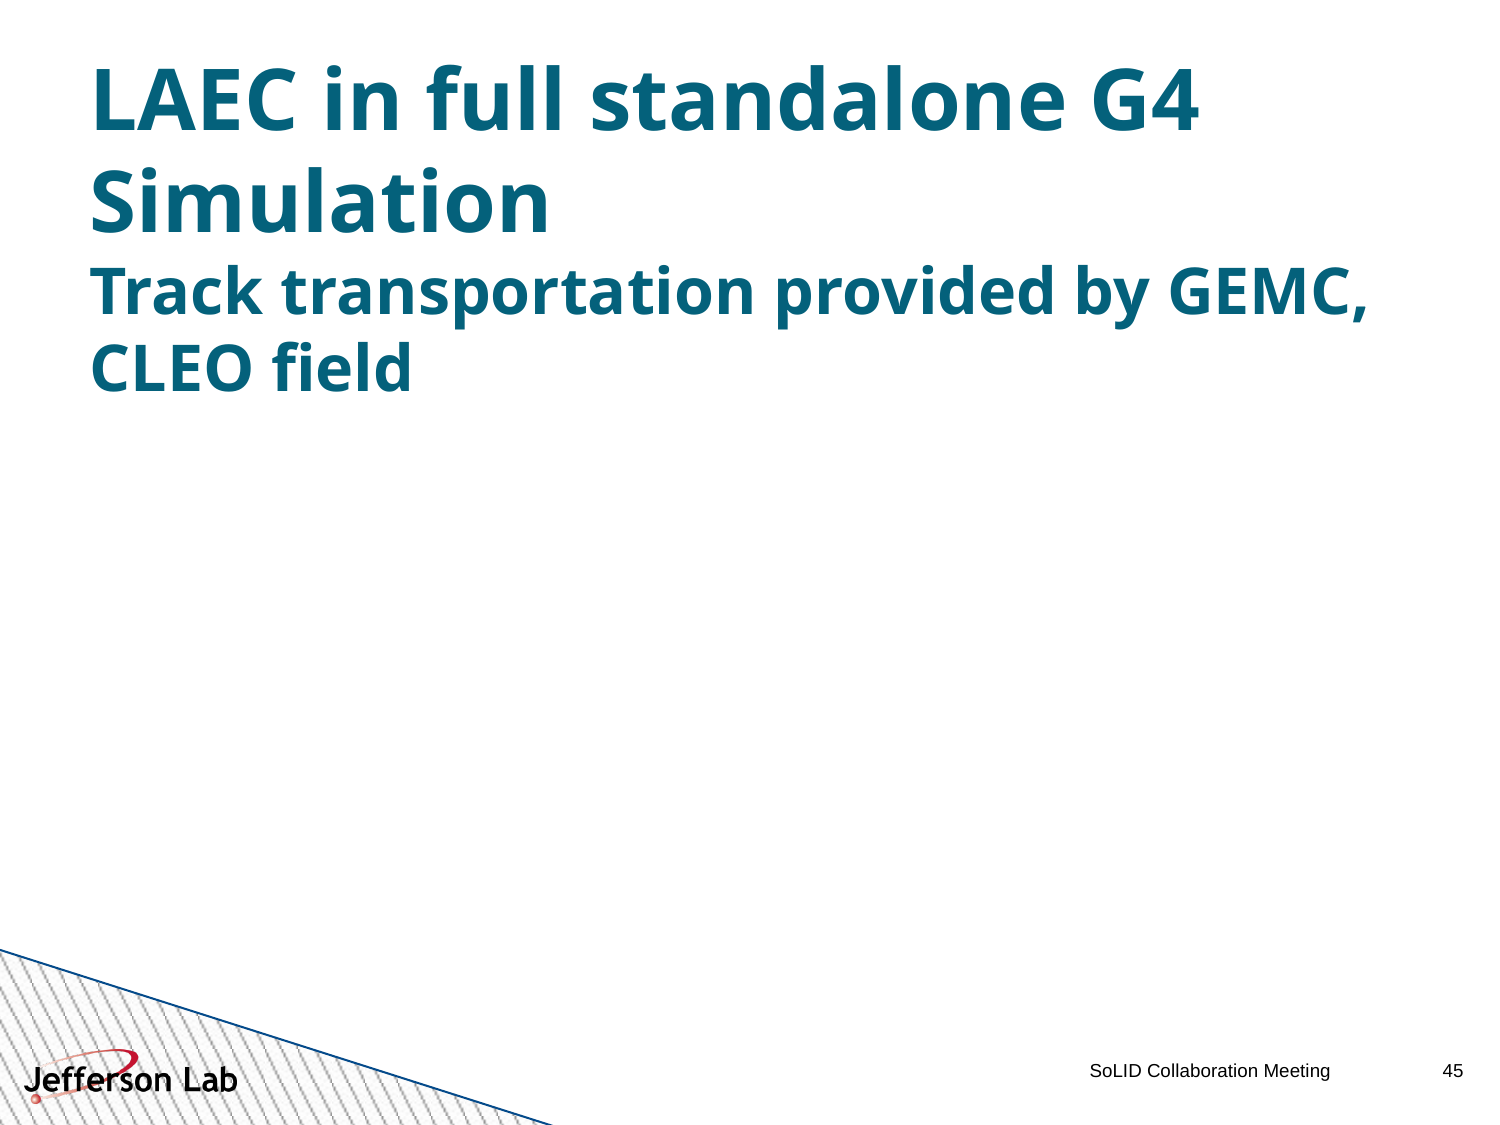

LAEC in full standalone G4 Simulation
Track transportation provided by GEMC, CLEO field
SoLID Collaboration Meeting